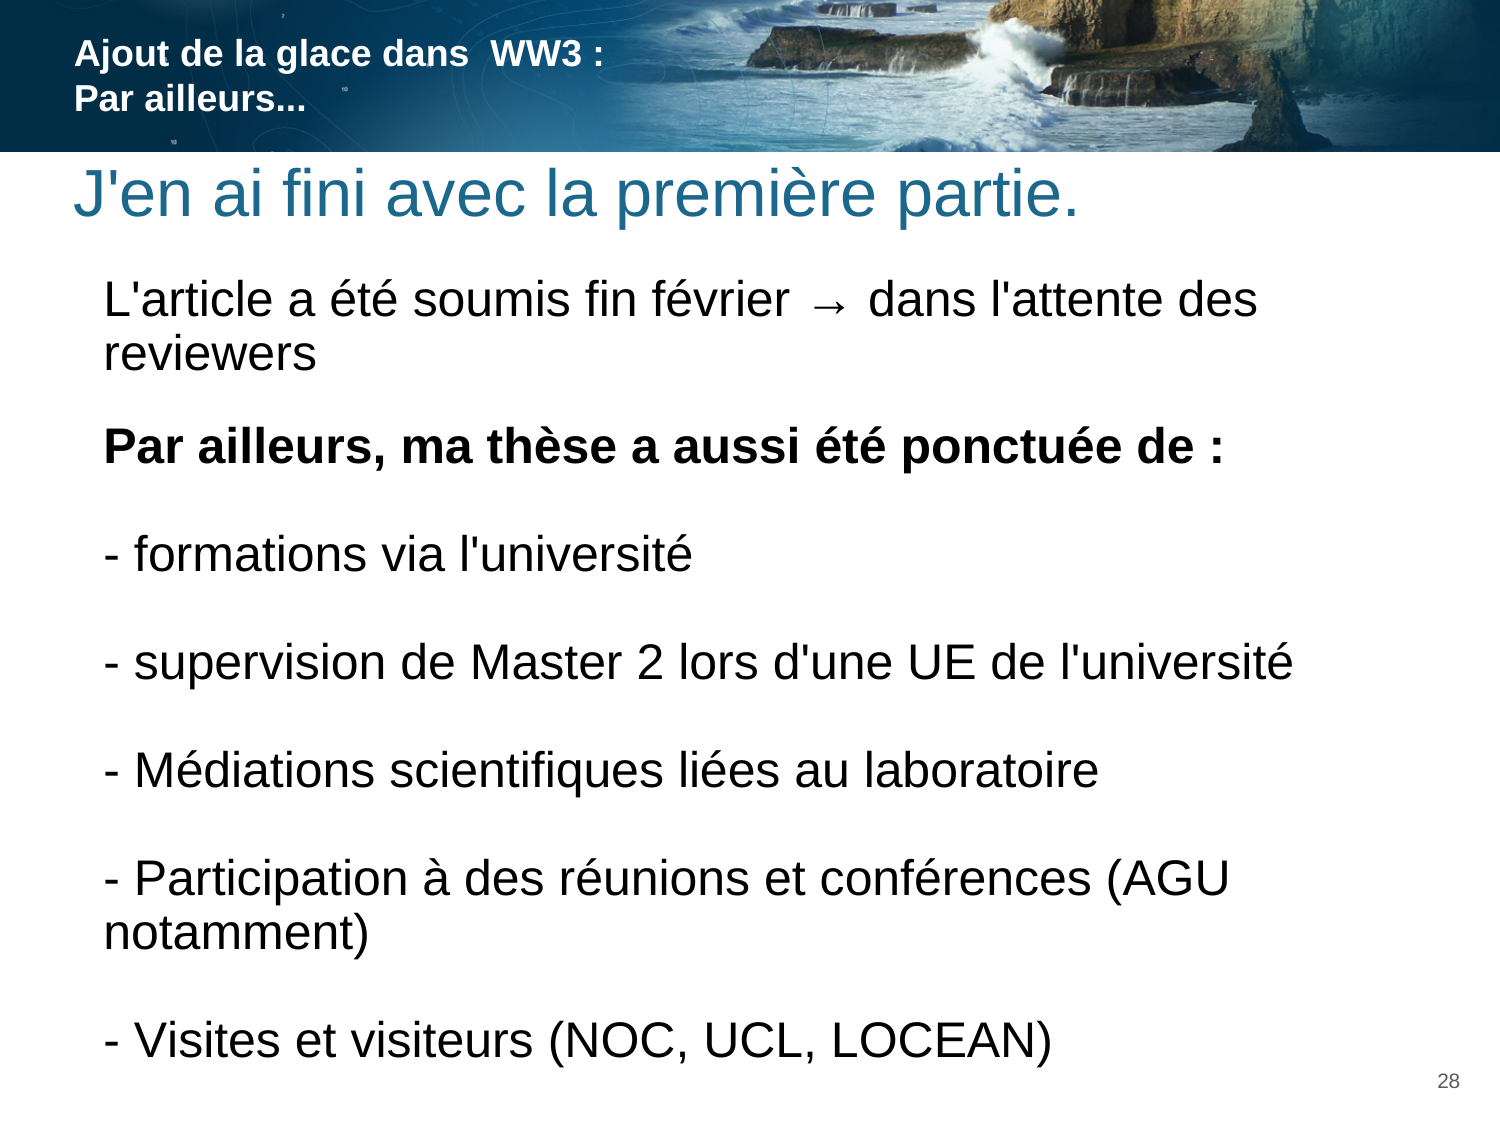

Ajout de la glace dans WW3 :
Par ailleurs...
# J'en ai fini avec la première partie.
L'article a été soumis fin février → dans l'attente des reviewers
Par ailleurs, ma thèse a aussi été ponctuée de :
- formations via l'université
- supervision de Master 2 lors d'une UE de l'université
- Médiations scientifiques liées au laboratoire
- Participation à des réunions et conférences (AGU notamment)
- Visites et visiteurs (NOC, UCL, LOCEAN)
28